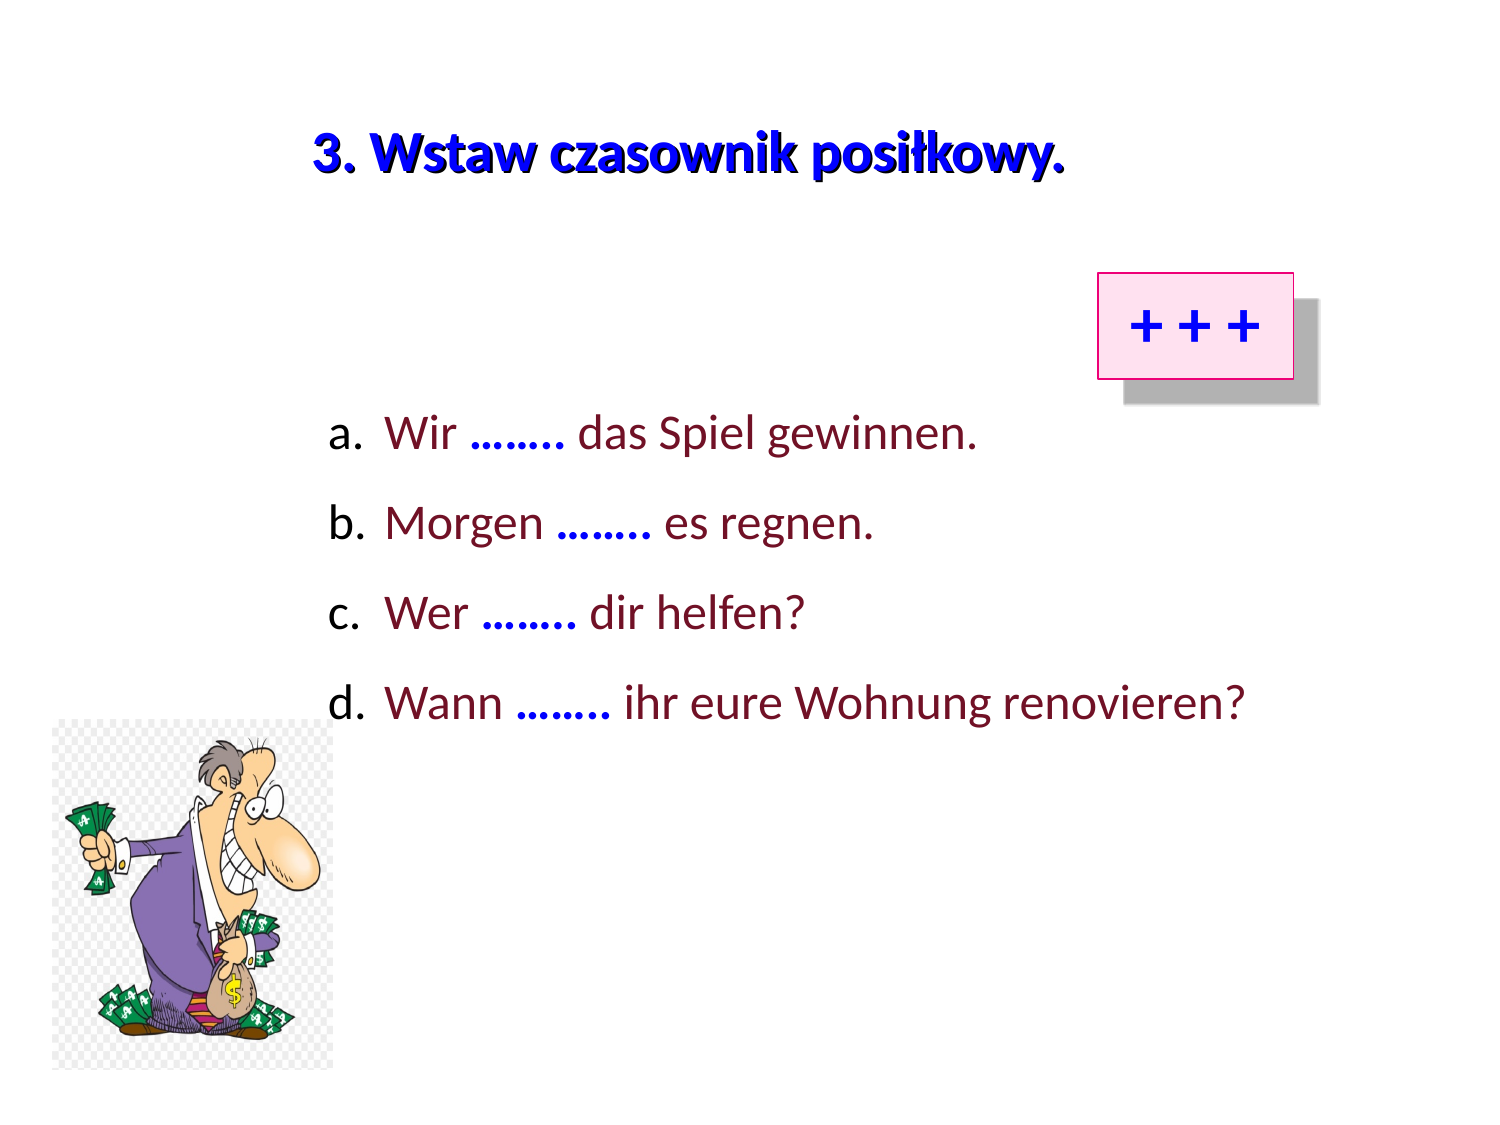

3. Wstaw czasownik posiłkowy.
+ + +
Wir …….. das Spiel gewinnen.
Morgen …….. es regnen.
Wer …….. dir helfen?
Wann …….. ihr eure Wohnung renovieren?